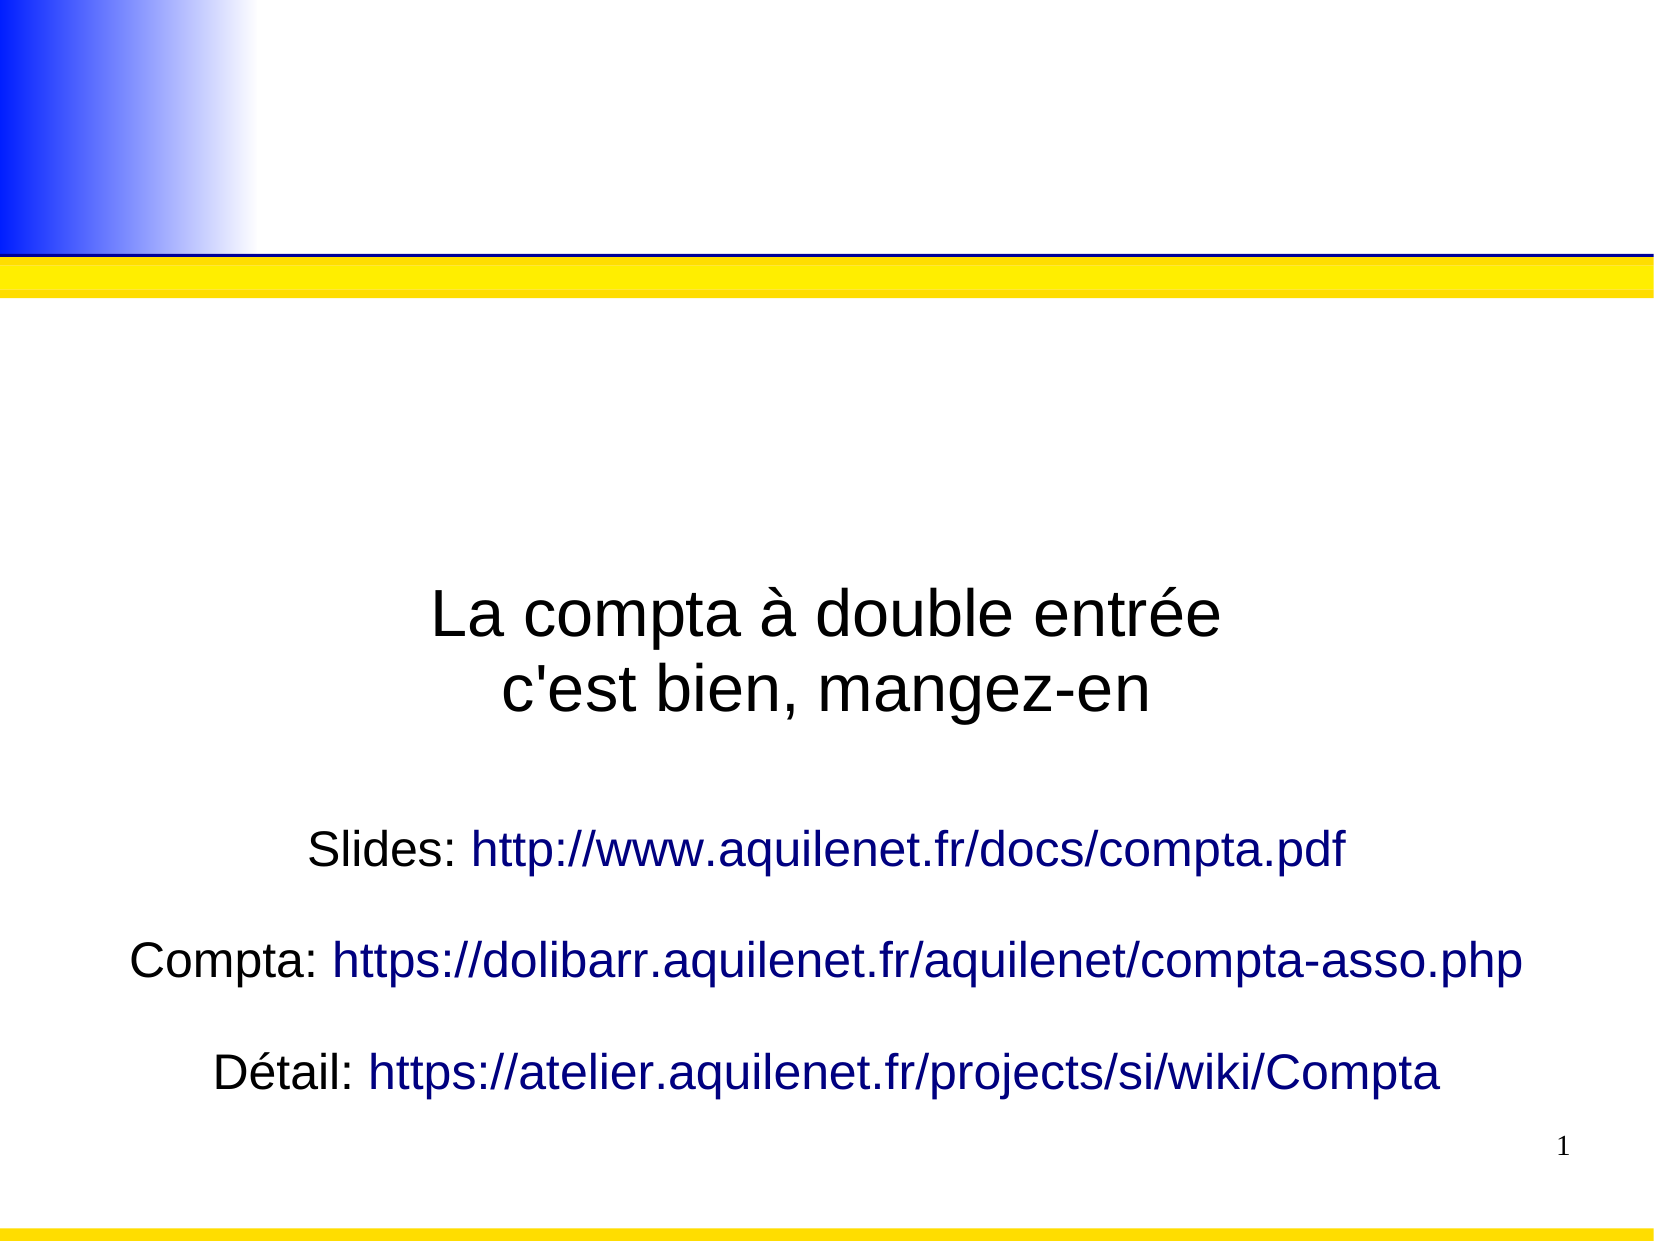

#
La compta à double entrée
c'est bien, mangez-en
Slides: http://www.aquilenet.fr/docs/compta.pdf
Compta: https://dolibarr.aquilenet.fr/aquilenet/compta-asso.php
Détail: https://atelier.aquilenet.fr/projects/si/wiki/Compta
1